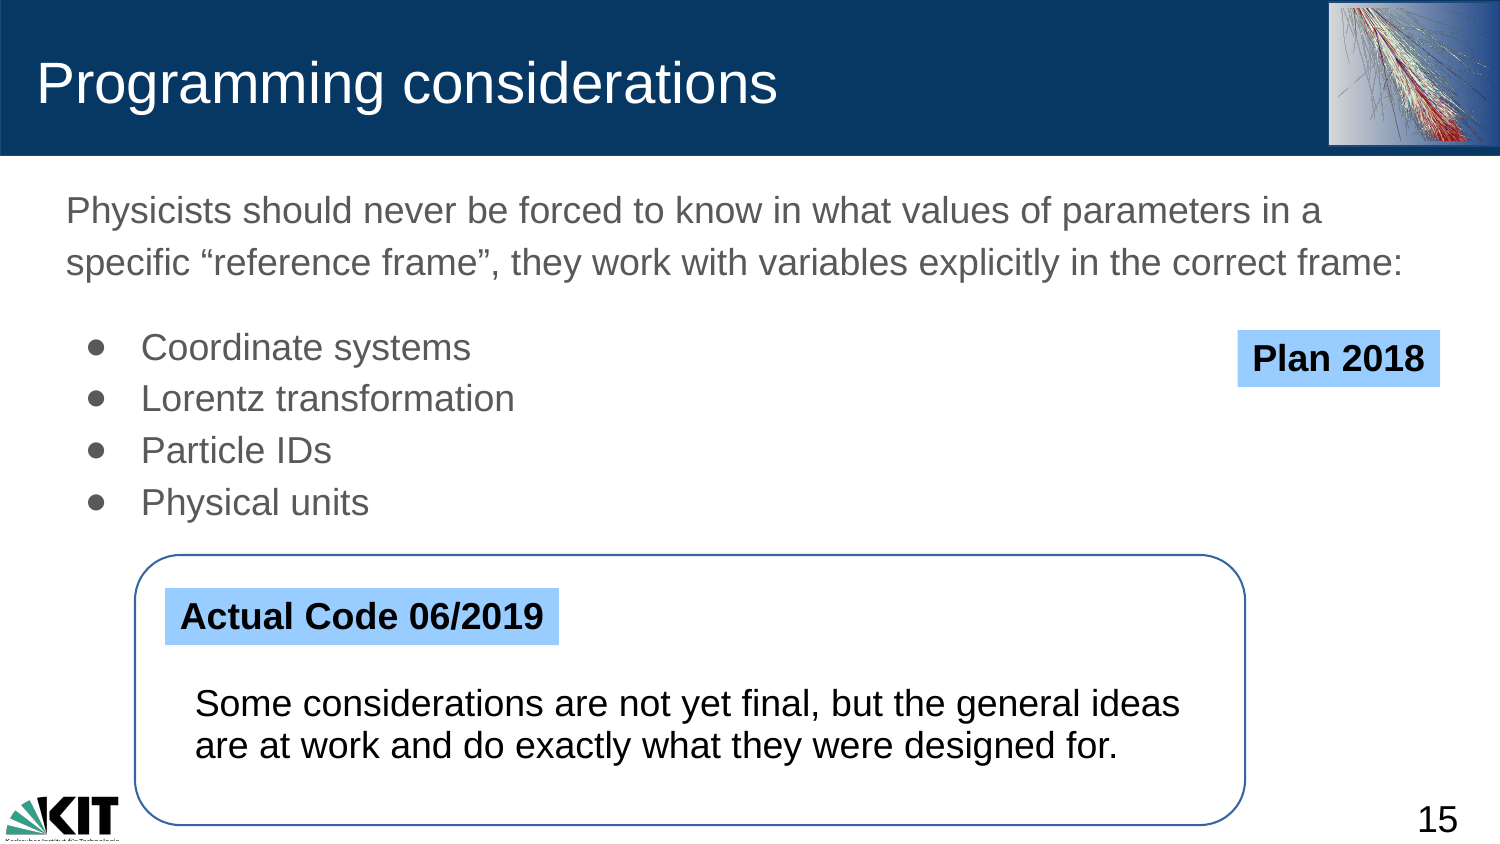

Programming considerations
Physicists should never be forced to know in what values of parameters in a specific “reference frame”, they work with variables explicitly in the correct frame:
Coordinate systems
Lorentz transformation
Particle IDs
Physical units
Plan 2018
Actual Code 06/2019
Some considerations are not yet final, but the general ideas
are at work and do exactly what they were designed for.